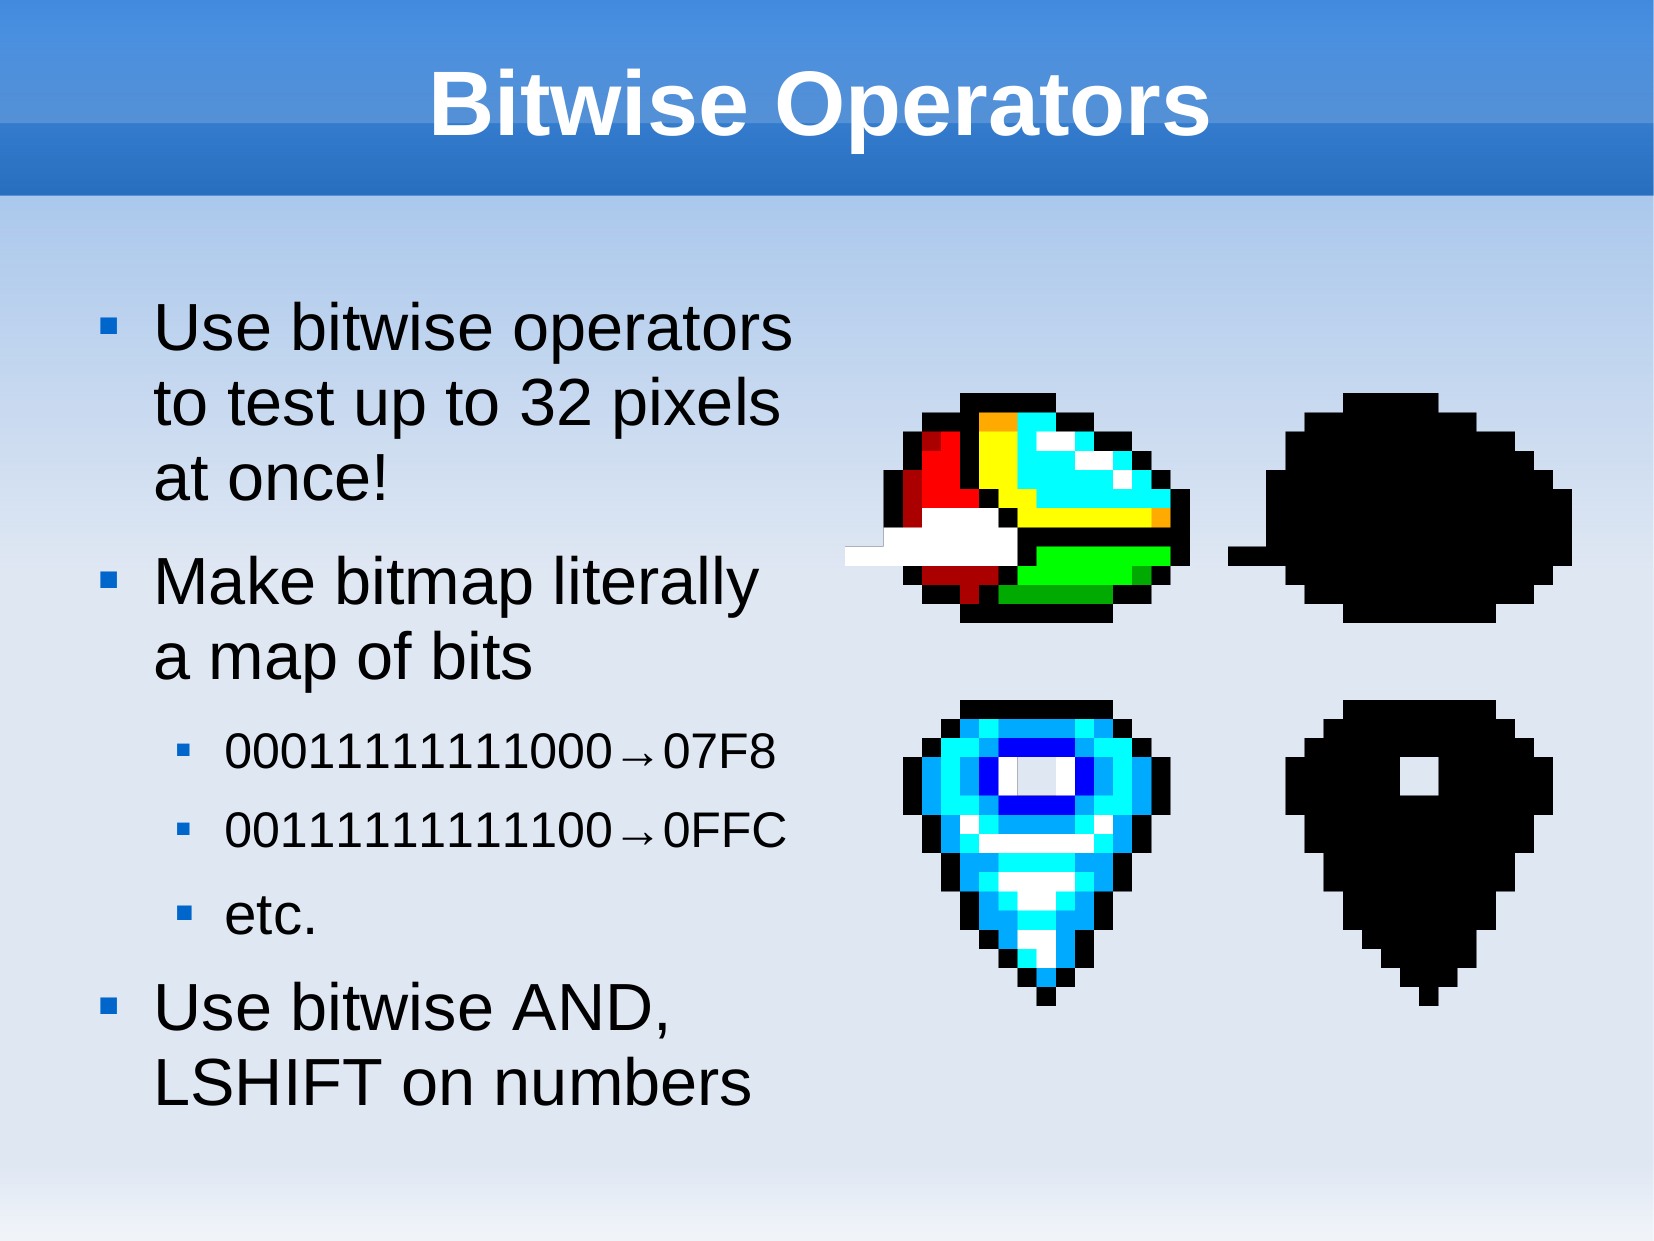

# Bitwise Operators
Use bitwise operators to test up to 32 pixels at once!
Make bitmap literally a map of bits
00011111111000→07F8
00111111111100→0FFC
etc.
Use bitwise AND, LSHIFT on numbers